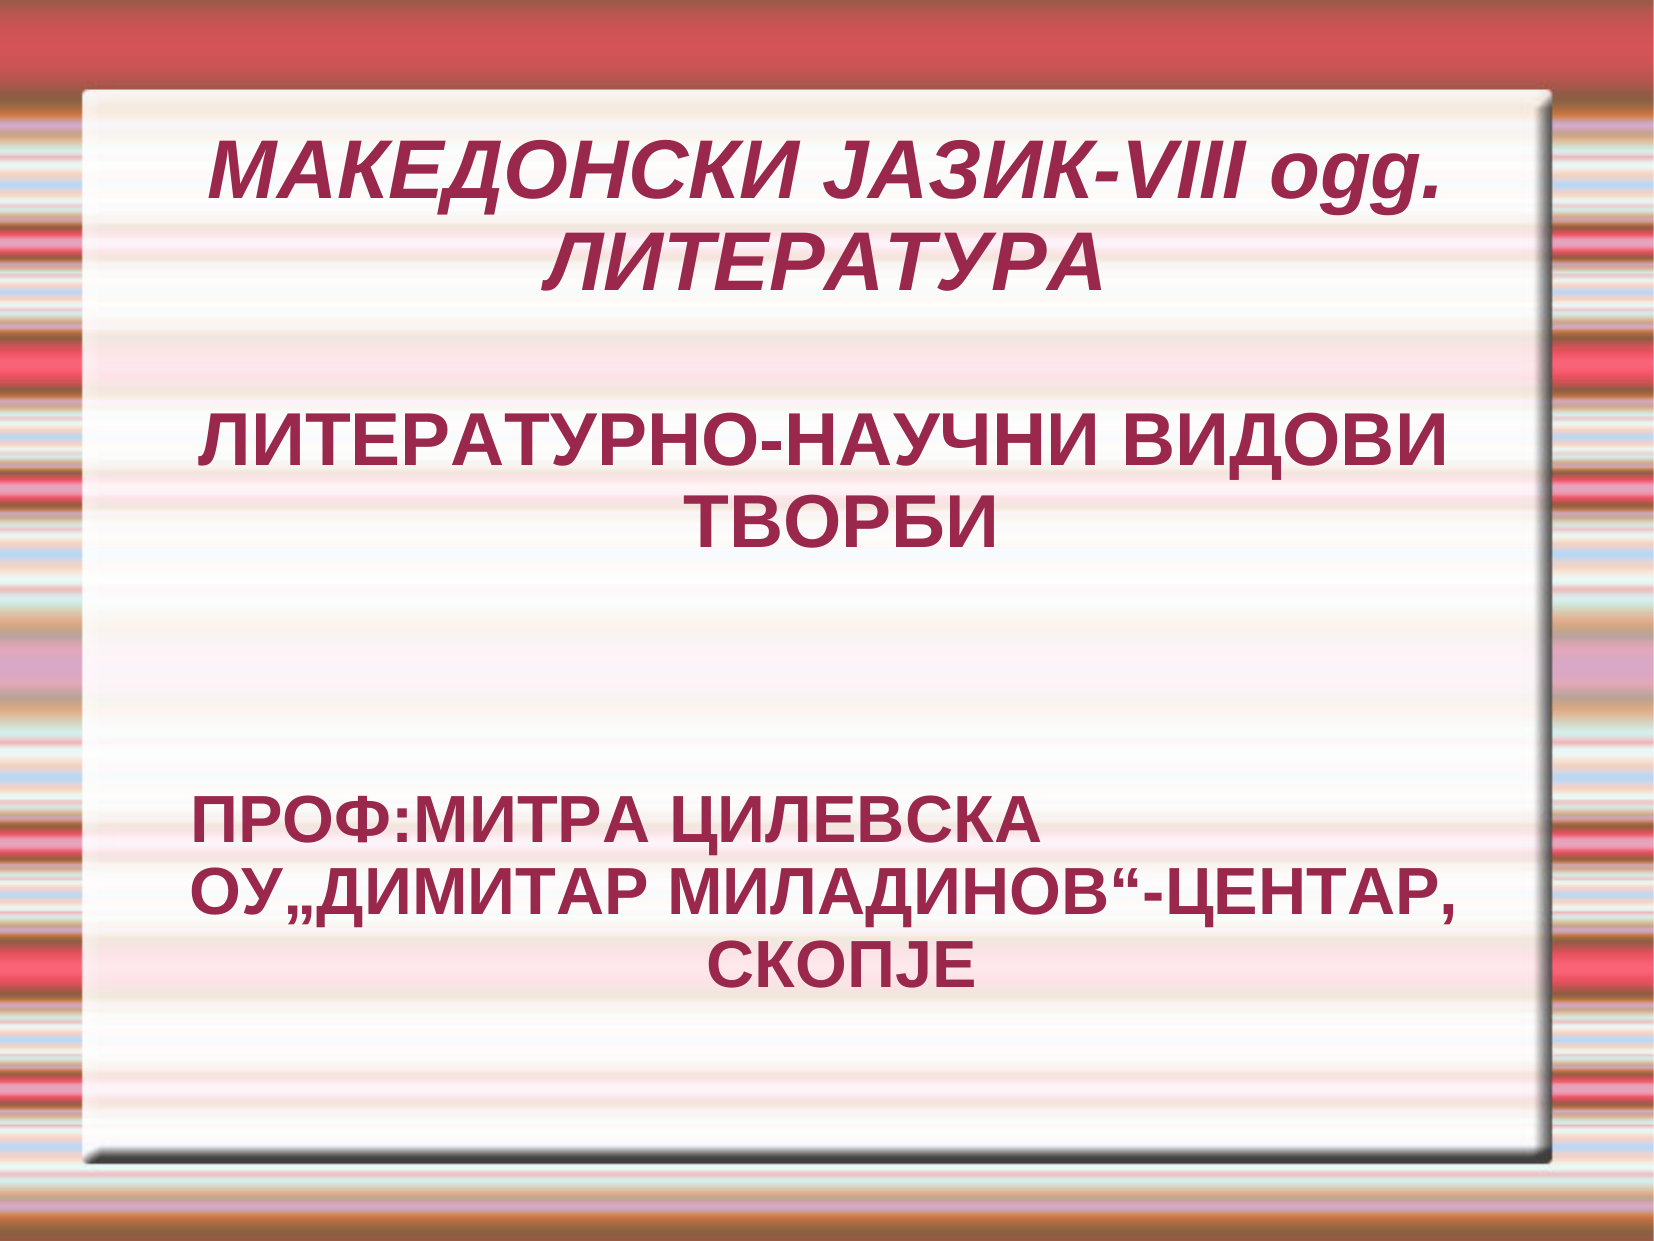

# МАКЕДОНСКИ ЈАЗИК-VIII одд. ЛИТЕРАТУРА
ЛИТЕРАТУРНО-НАУЧНИ ВИДОВИ ТВОРБИ
 ПРОФ:МИТРА ЦИЛЕВСКА
ОУ„ДИМИТАР МИЛАДИНОВ“-ЦЕНТАР, СКОПЈЕ